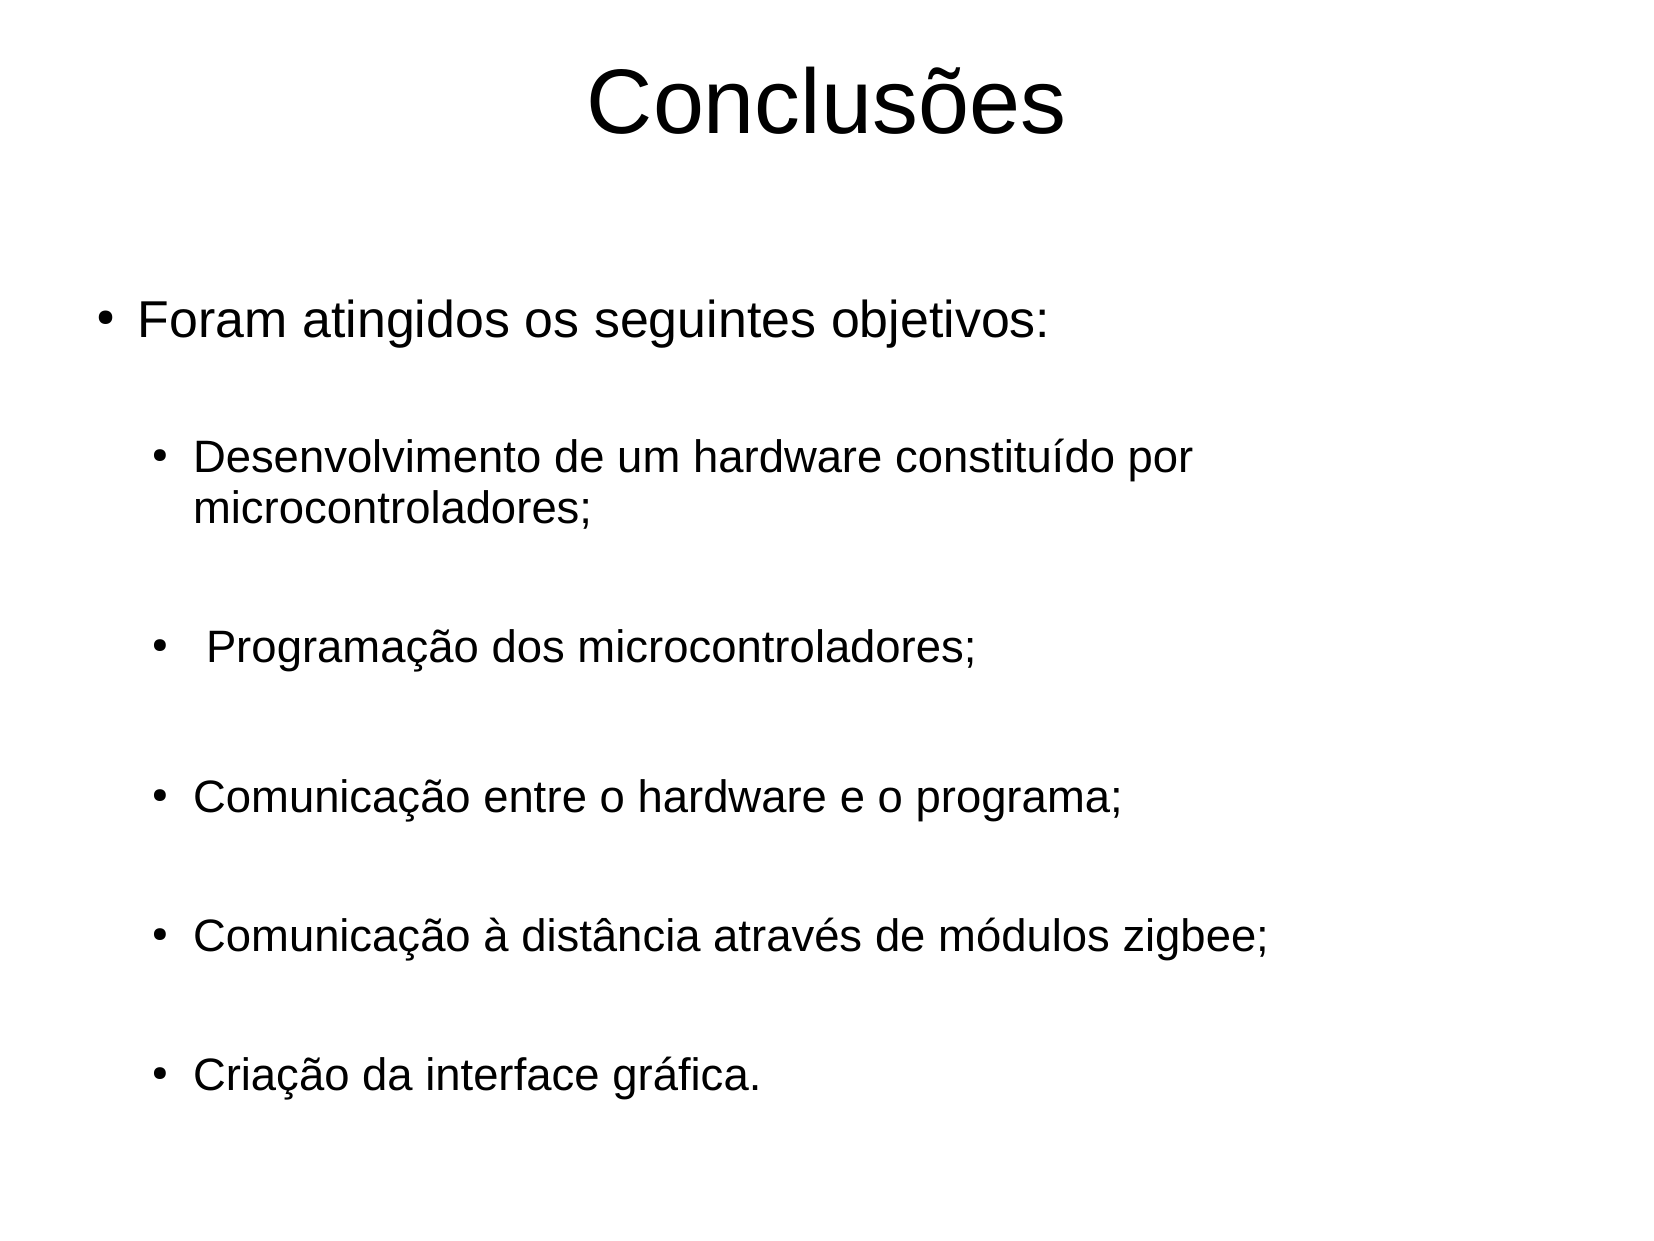

# Conclusões
Foram atingidos os seguintes objetivos:
Desenvolvimento de um hardware constituído por microcontroladores;
 Programação dos microcontroladores;
Comunicação entre o hardware e o programa;
Comunicação à distância através de módulos zigbee;
Criação da interface gráfica.